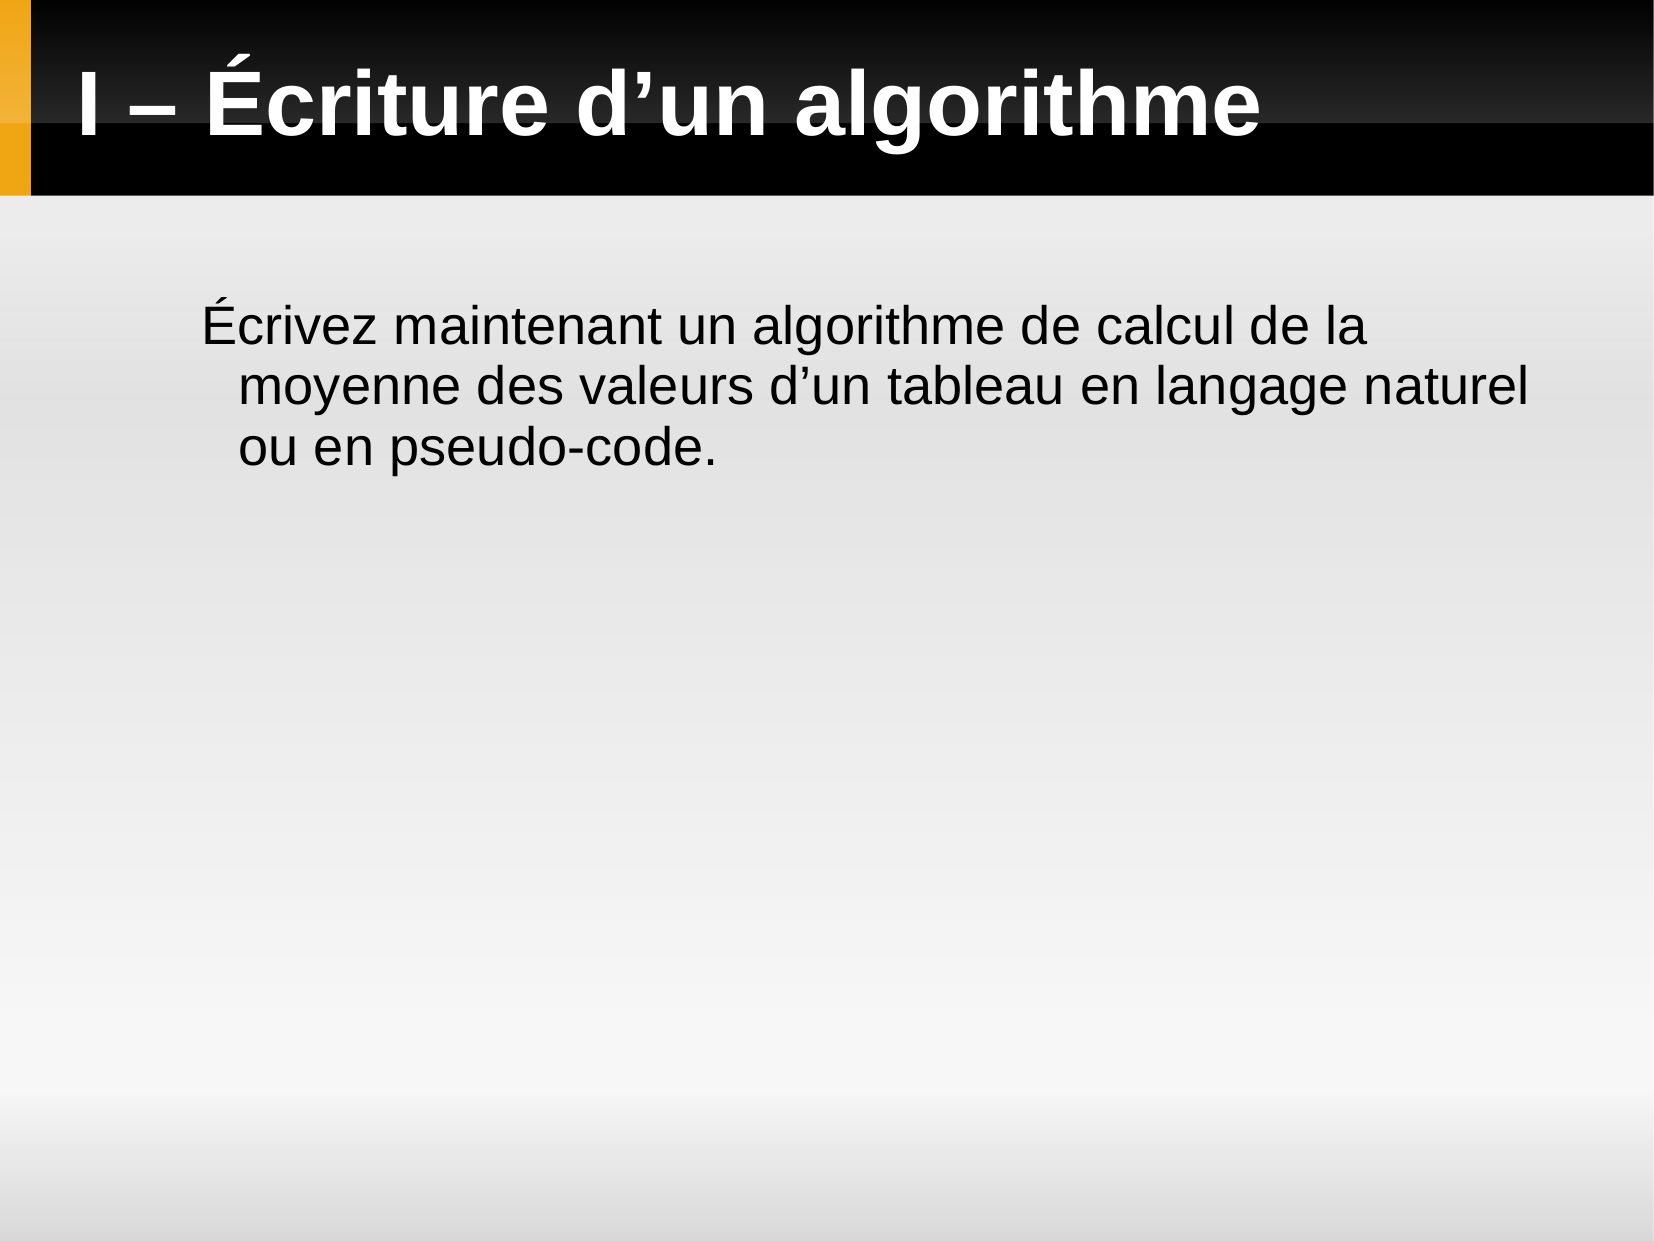

I – Écriture d’un algorithme
# Écrivez maintenant un algorithme de calcul de la moyenne des valeurs d’un tableau en langage naturel ou en pseudo-code.